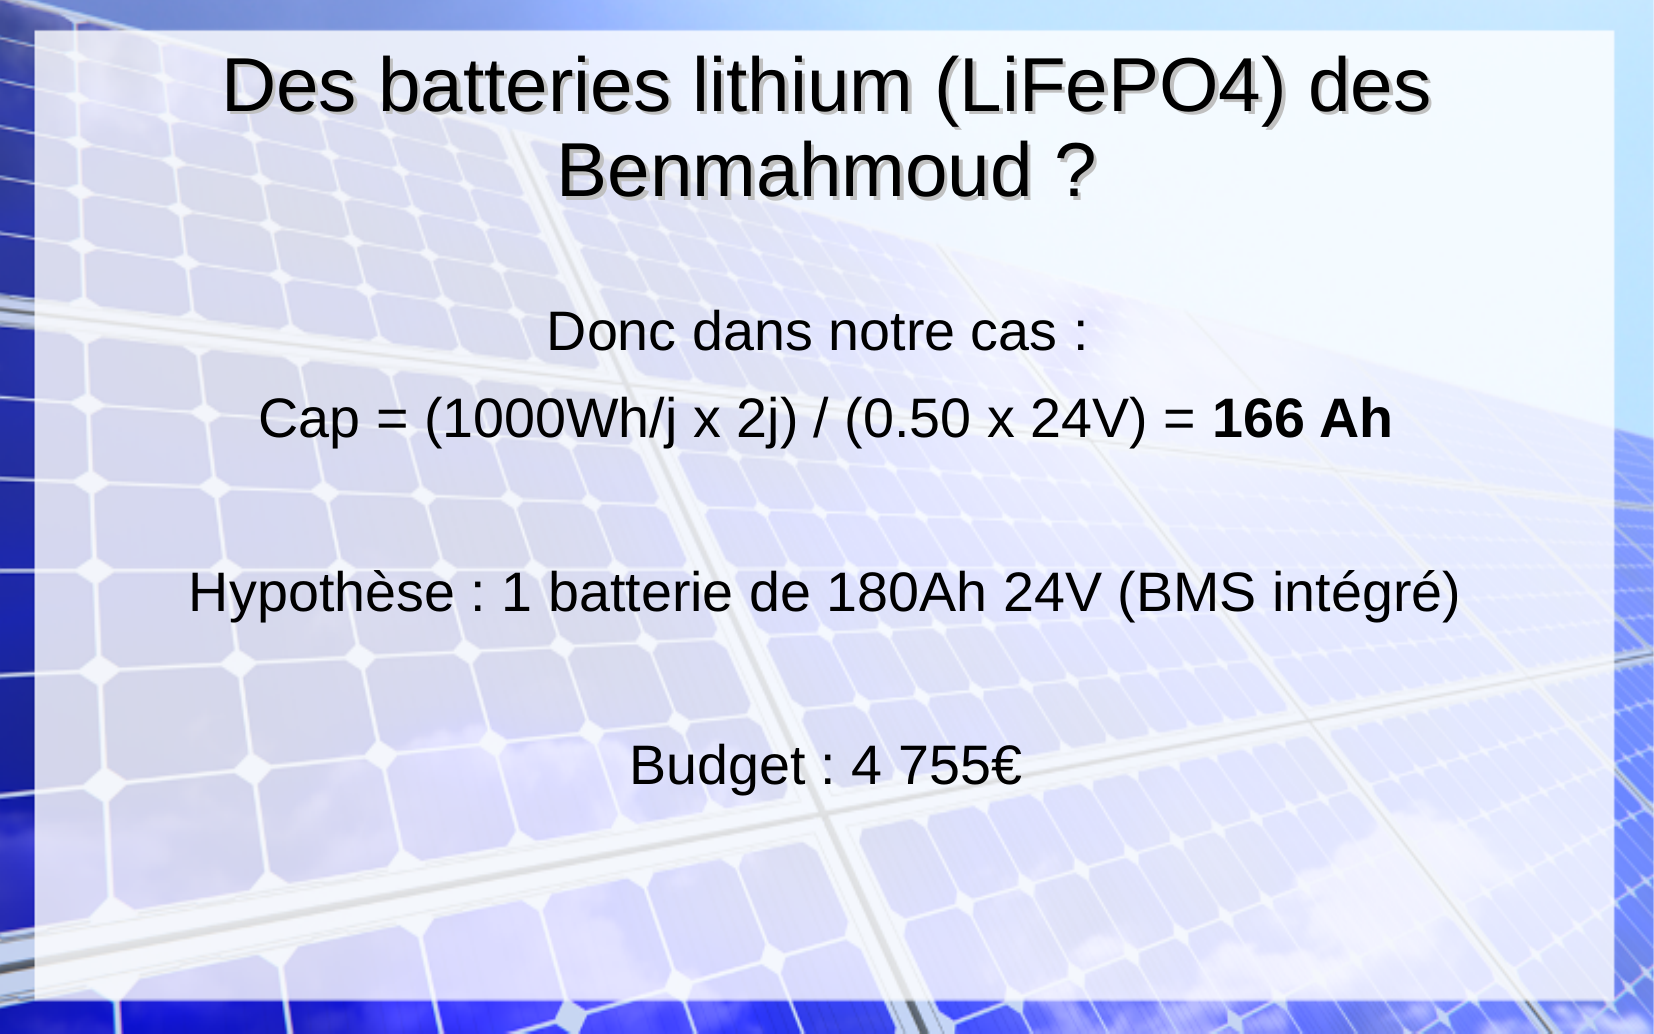

# Des batteries lithium (LiFePO4) des Benmahmoud ?
Donc dans notre cas :
Cap = (1000Wh/j x 2j) / (0.50 x 24V) = 166 Ah
Hypothèse : 1 batterie de 180Ah 24V (BMS intégré)
Budget : 4 755€